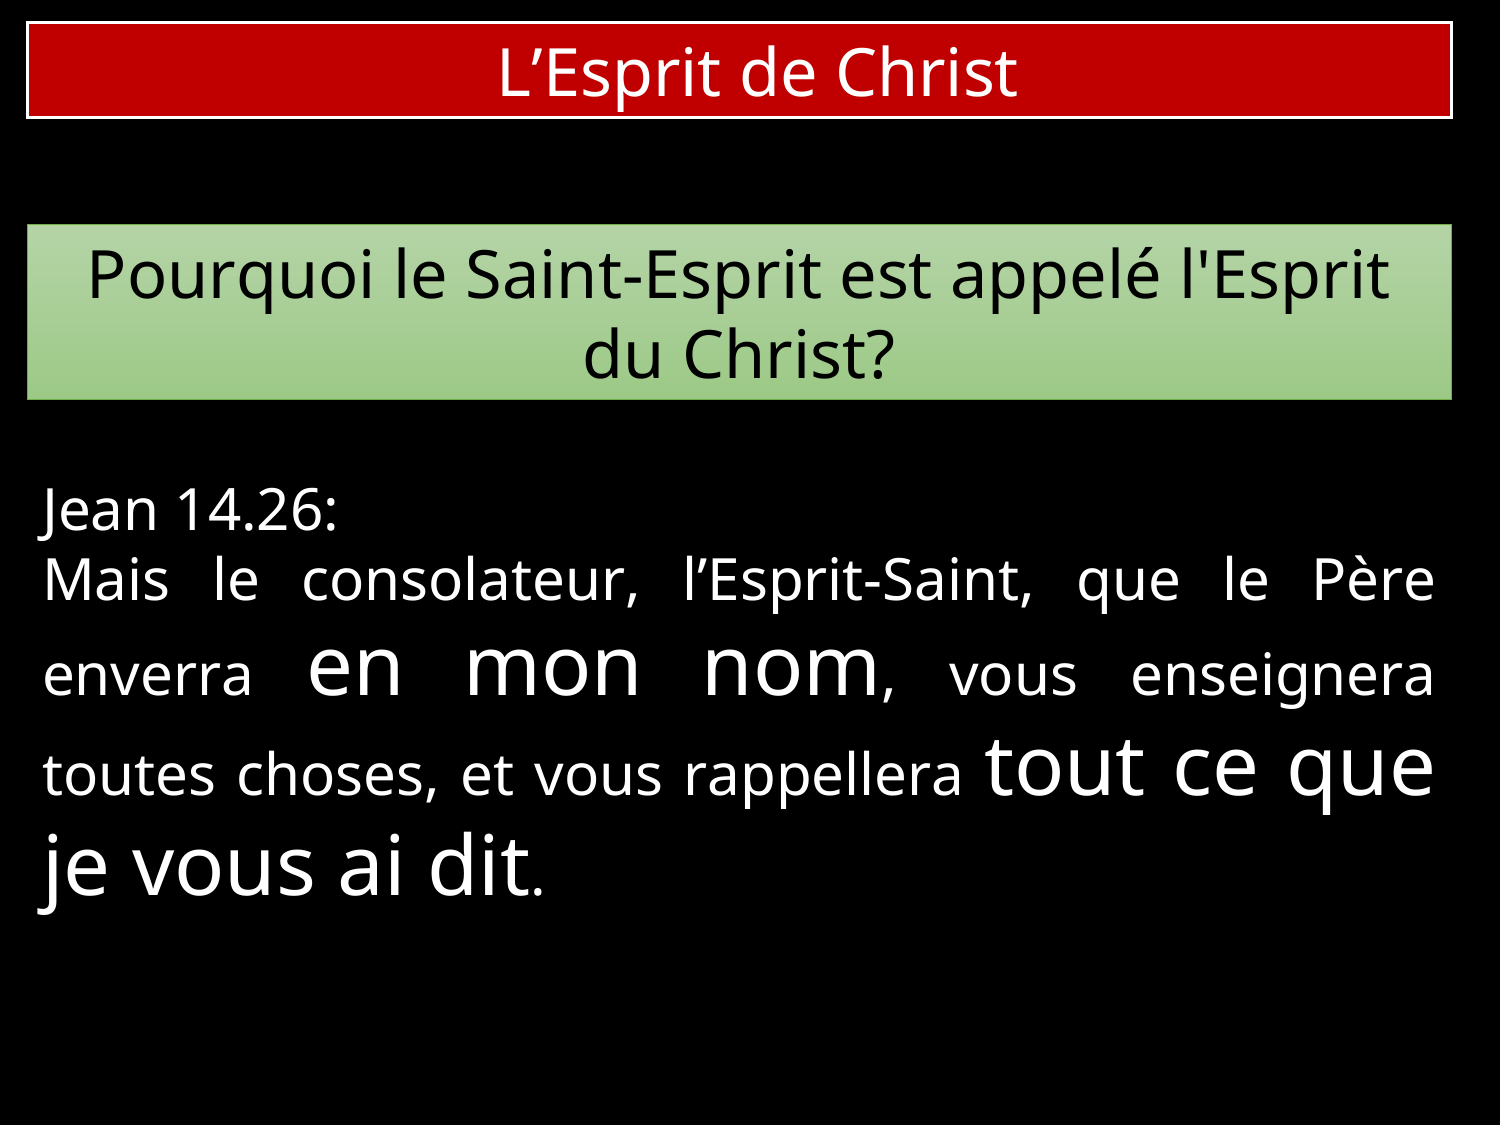

L’Esprit de Christ
Pourquoi le Saint-Esprit est appelé l'Esprit du Christ?
Jean 14.26:
Mais le consolateur, l’Esprit-Saint, que le Père enverra en mon nom, vous enseignera toutes choses, et vous rappellera tout ce que je vous ai dit.